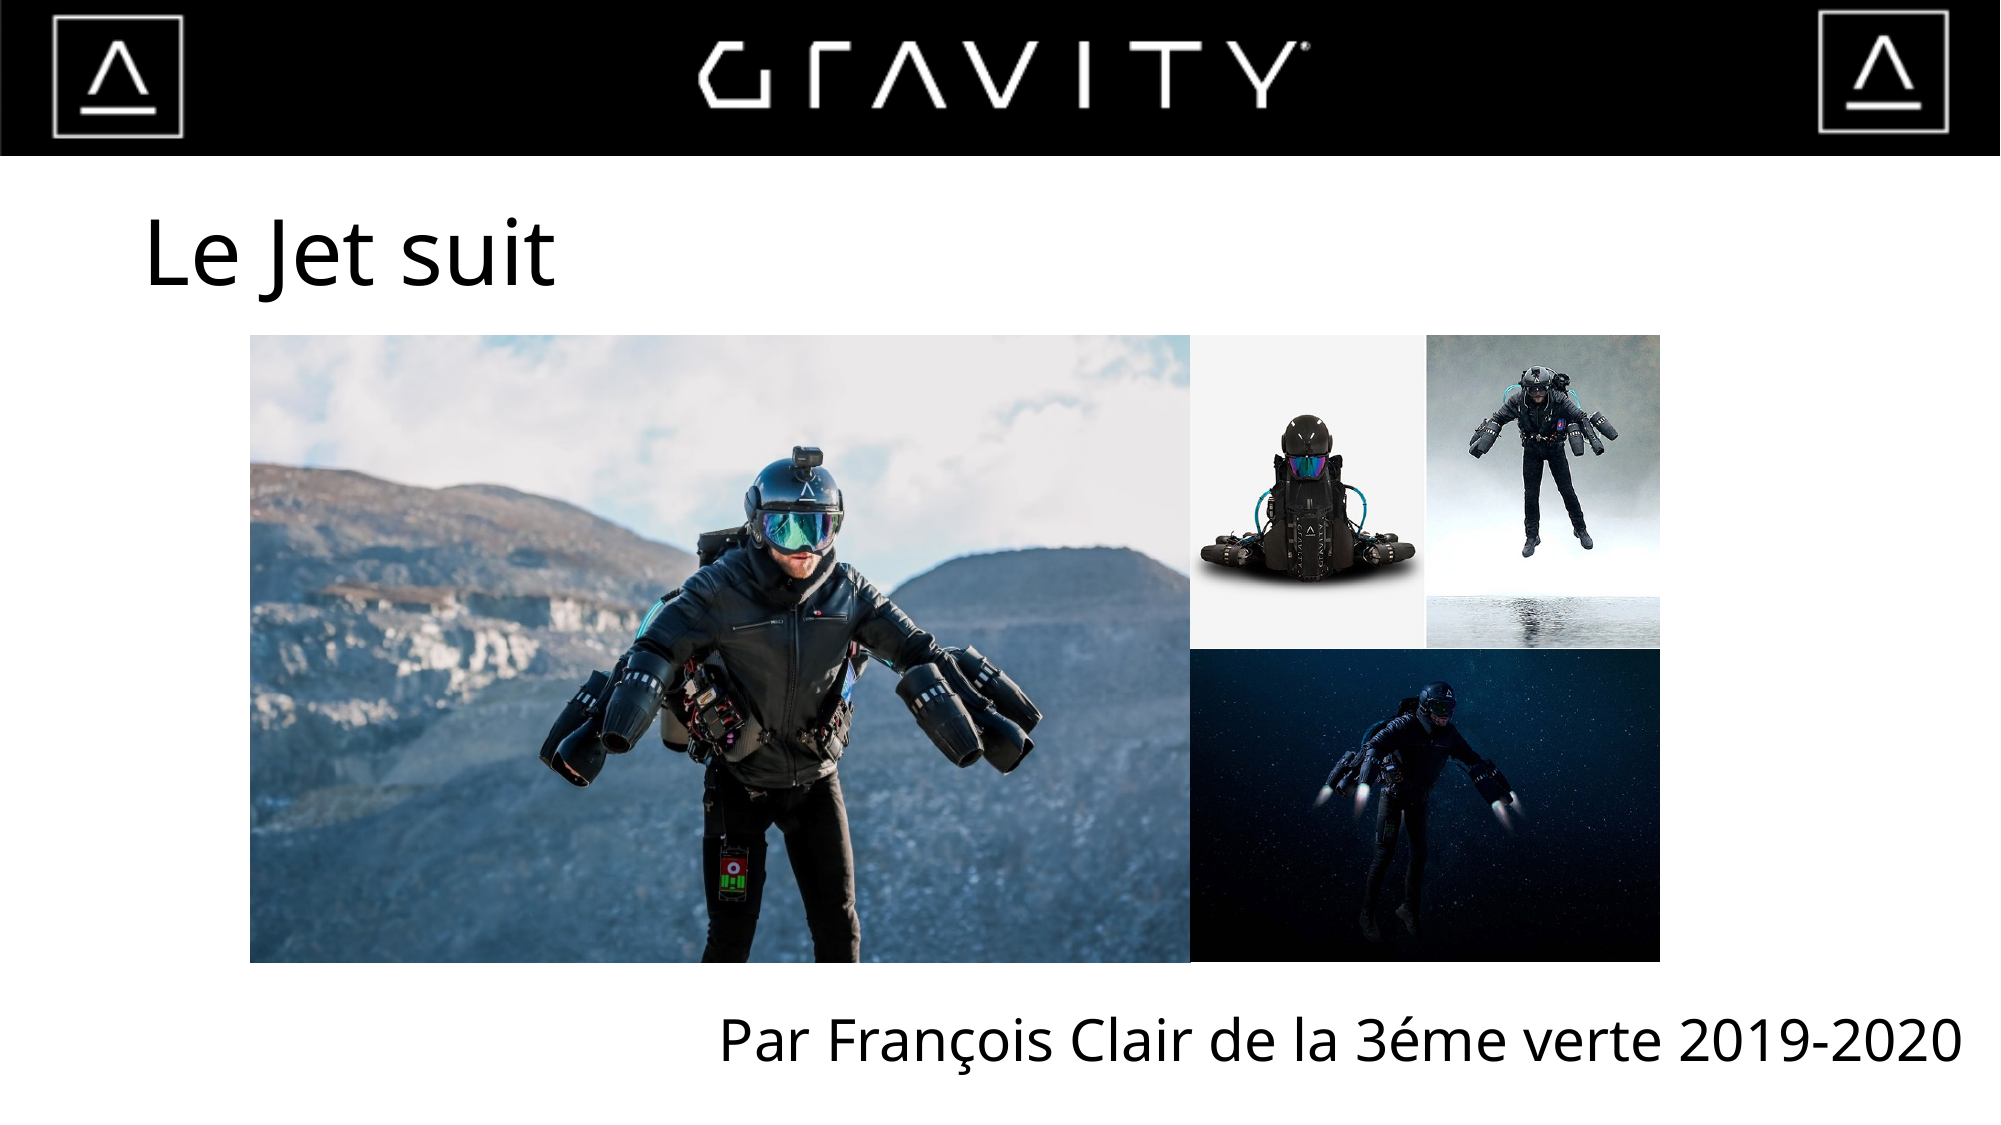

Le Jet suit
Par François Clair de la 3éme verte 2019-2020